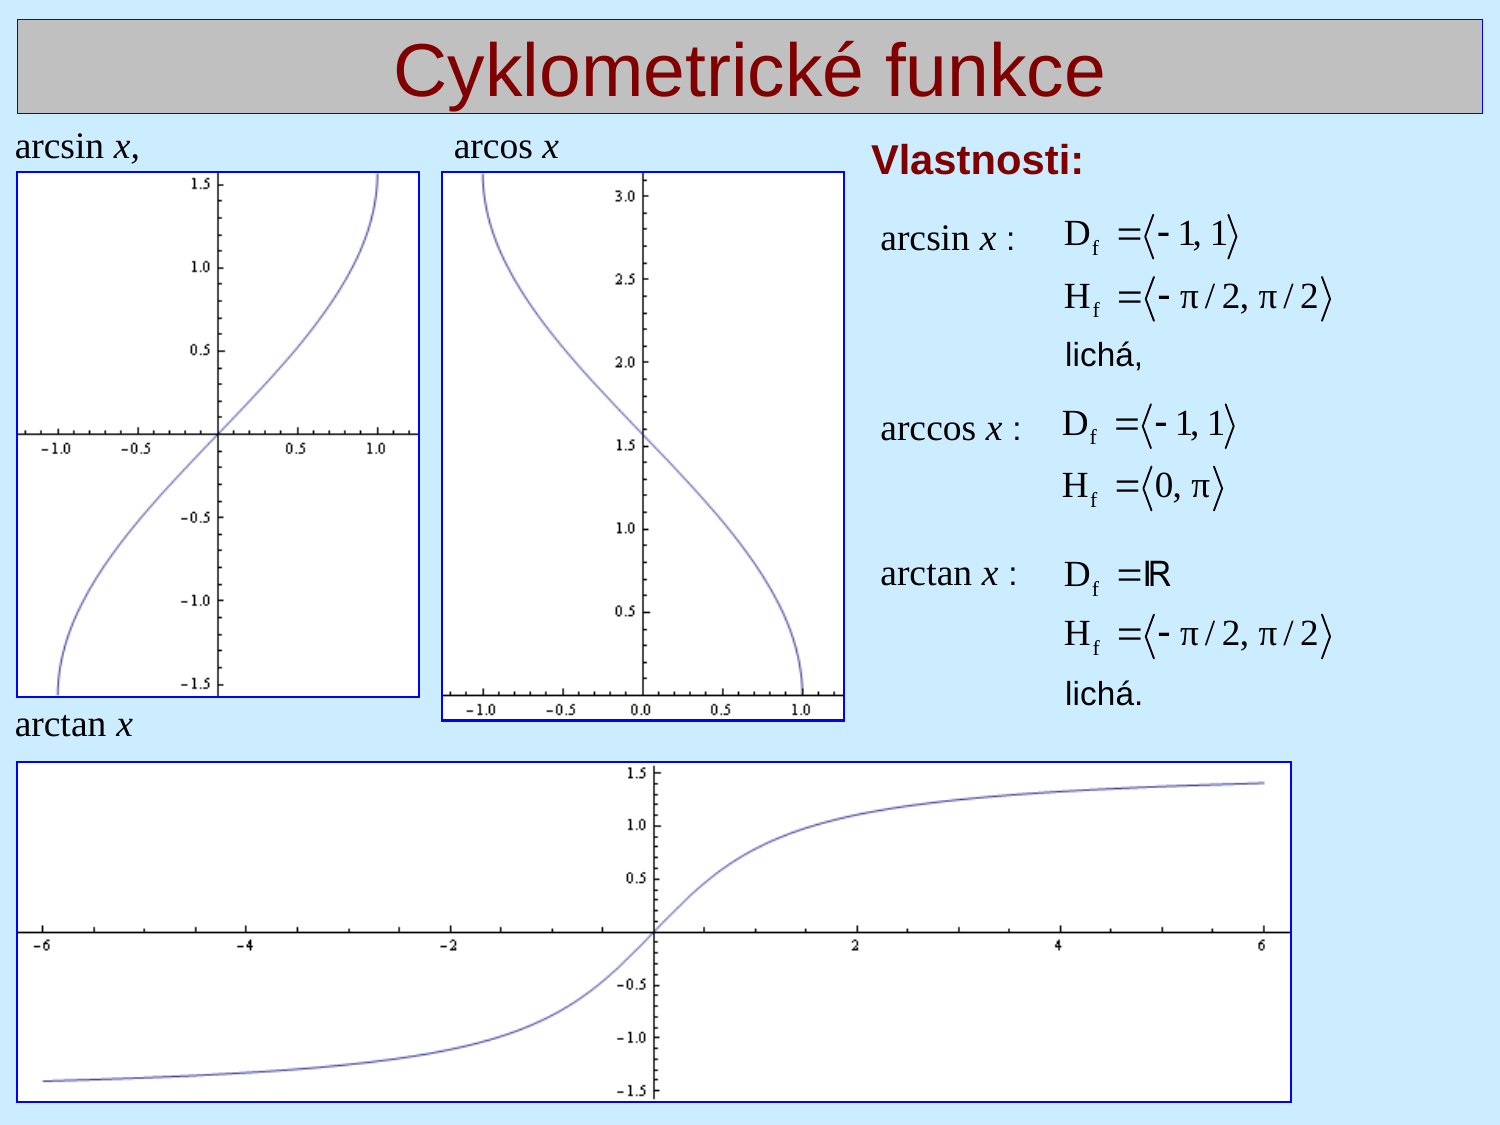

# Cyklometrické funkce
arcsin x, arcos x
arctan x
Vlastnosti:
 arcsin x :
 lichá,
 arccos x :
 arctan x :
 lichá.